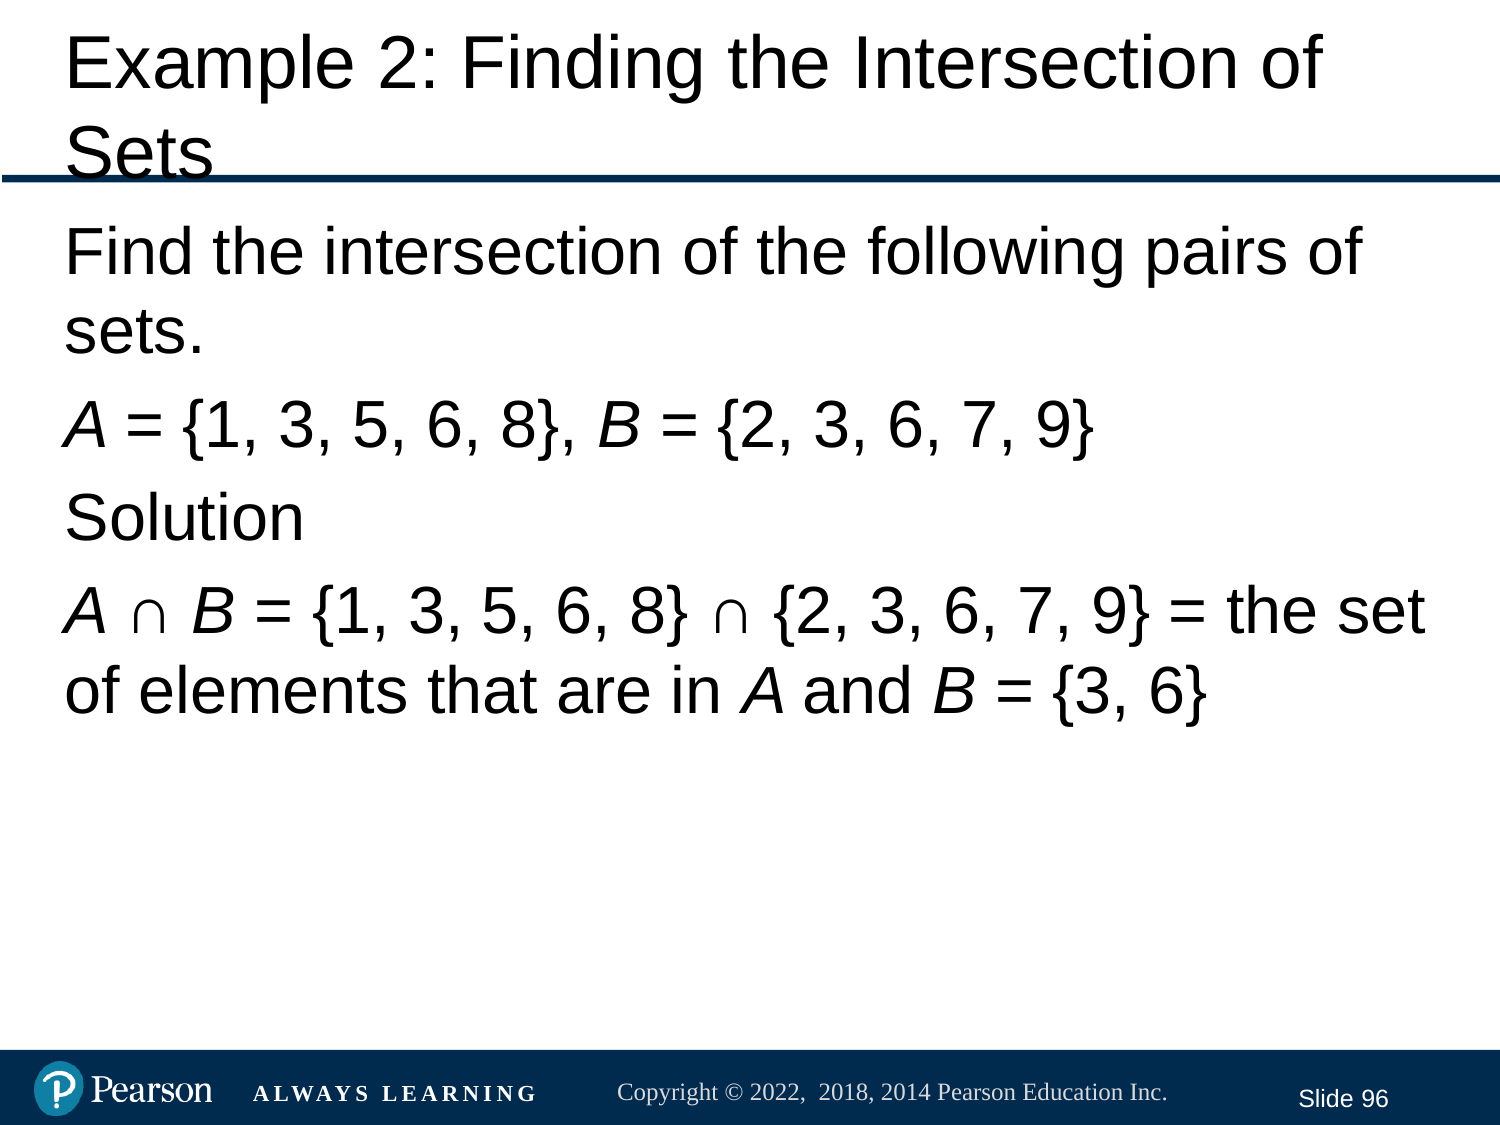

# Example 2: Finding the Intersection of Sets
Find the intersection of the following pairs of sets.
A = {1, 3, 5, 6, 8}, B = {2, 3, 6, 7, 9}
Solution
A ∩ B = {1, 3, 5, 6, 8} ∩ {2, 3, 6, 7, 9} = the set of elements that are in A and B = {3, 6}